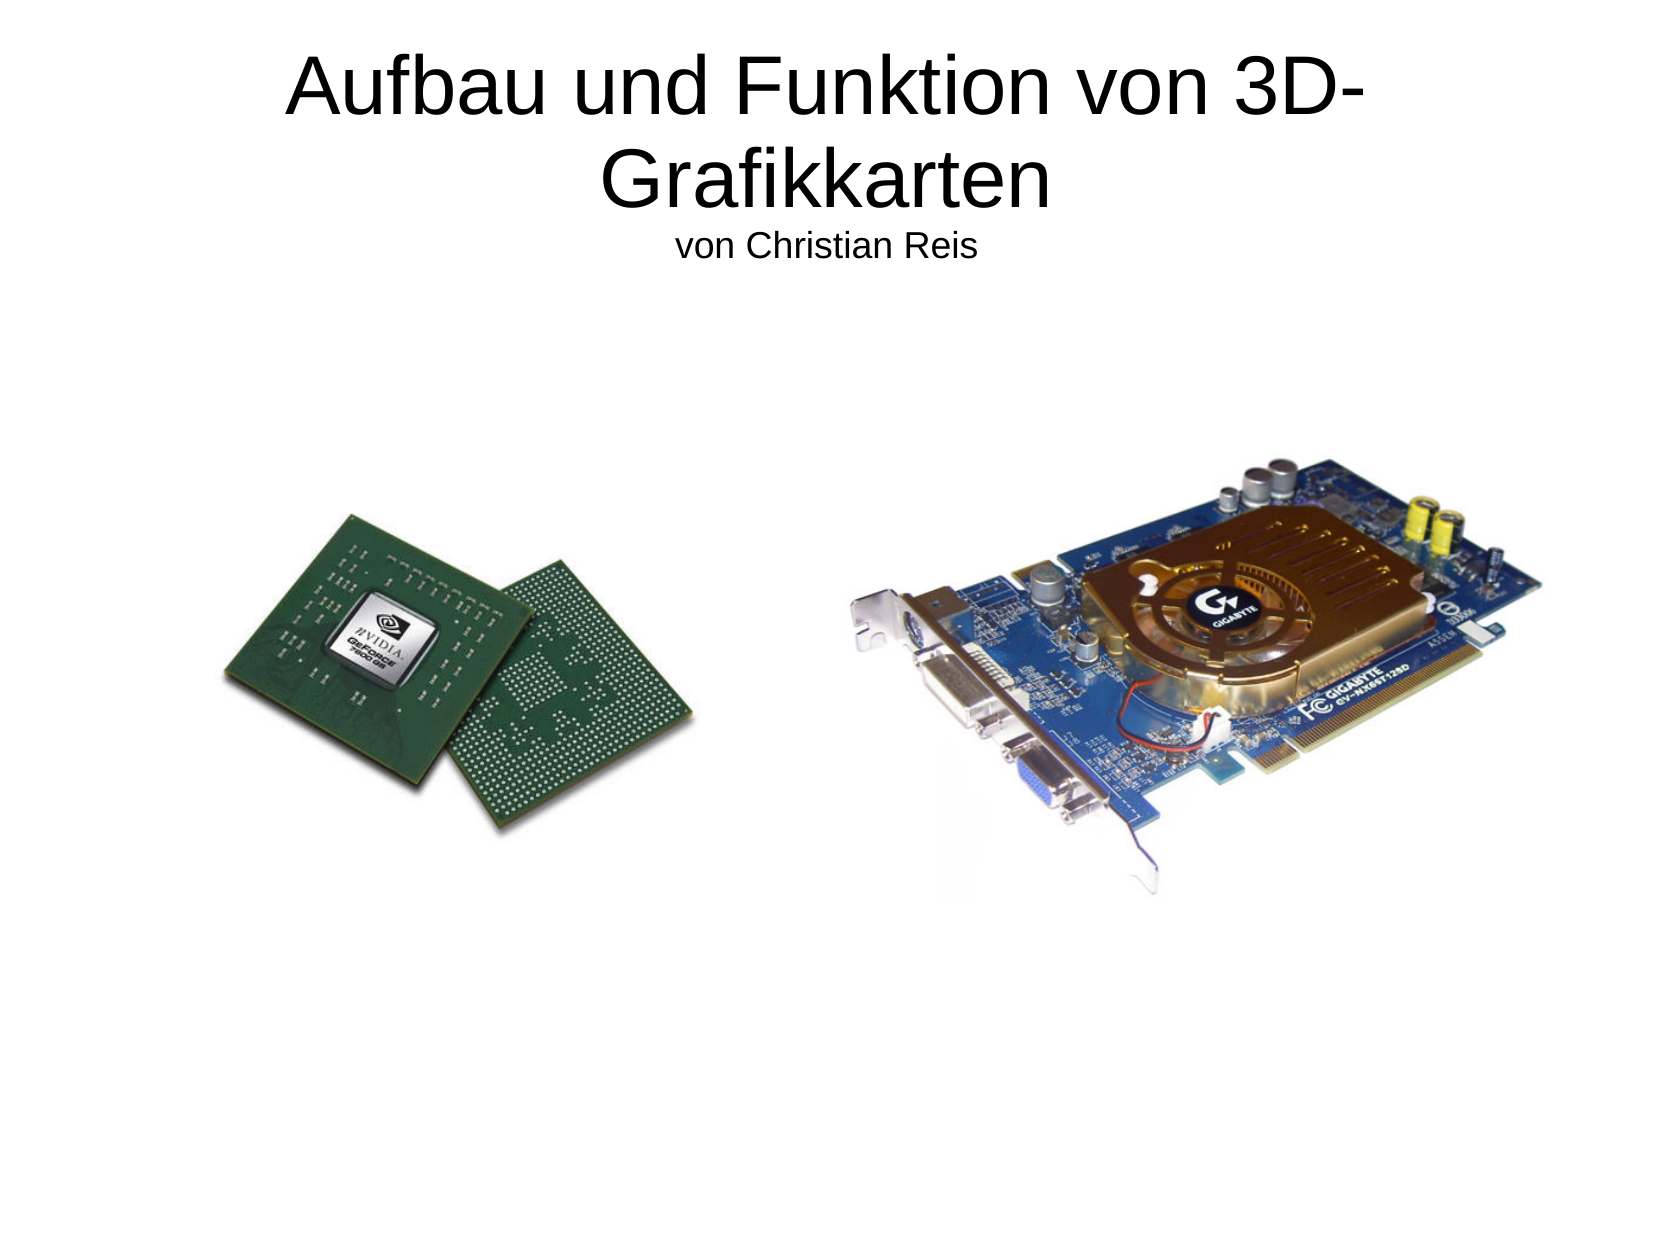

# Aufbau und Funktion von 3D-Grafikkarten von Christian Reis